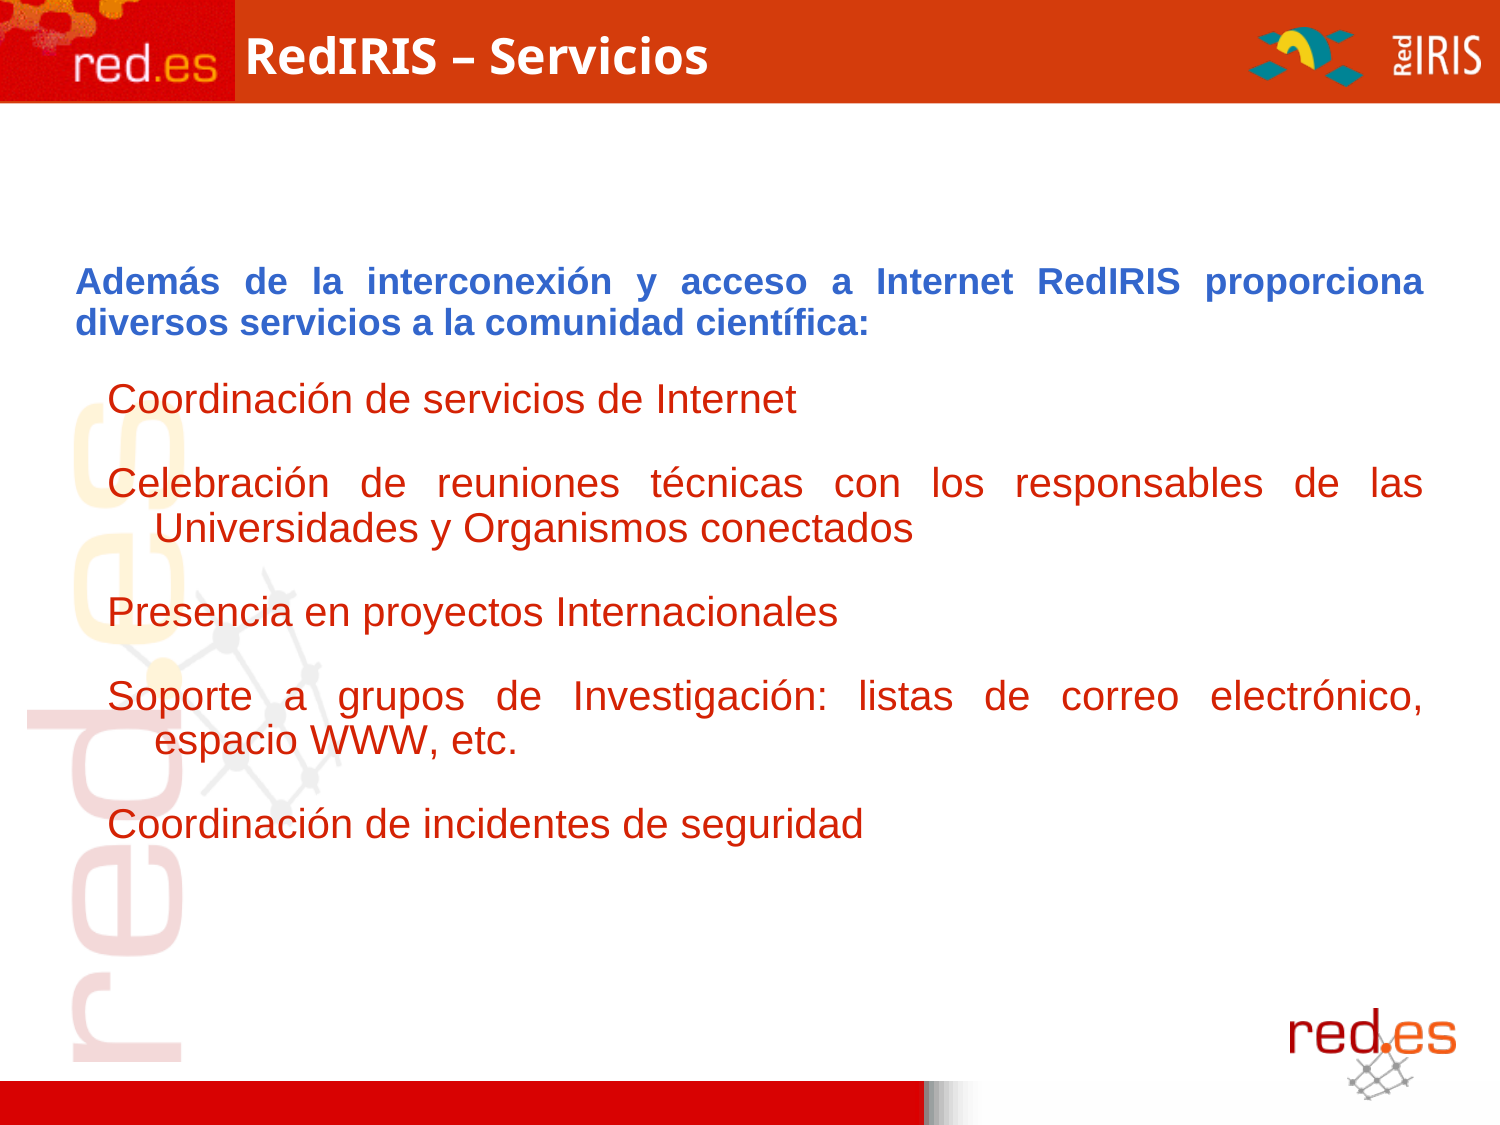

# RedIRIS – Servicios
Además de la interconexión y acceso a Internet RedIRIS proporciona diversos servicios a la comunidad científica:
Coordinación de servicios de Internet
Celebración de reuniones técnicas con los responsables de las Universidades y Organismos conectados
Presencia en proyectos Internacionales
Soporte a grupos de Investigación: listas de correo electrónico, espacio WWW, etc.
Coordinación de incidentes de seguridad